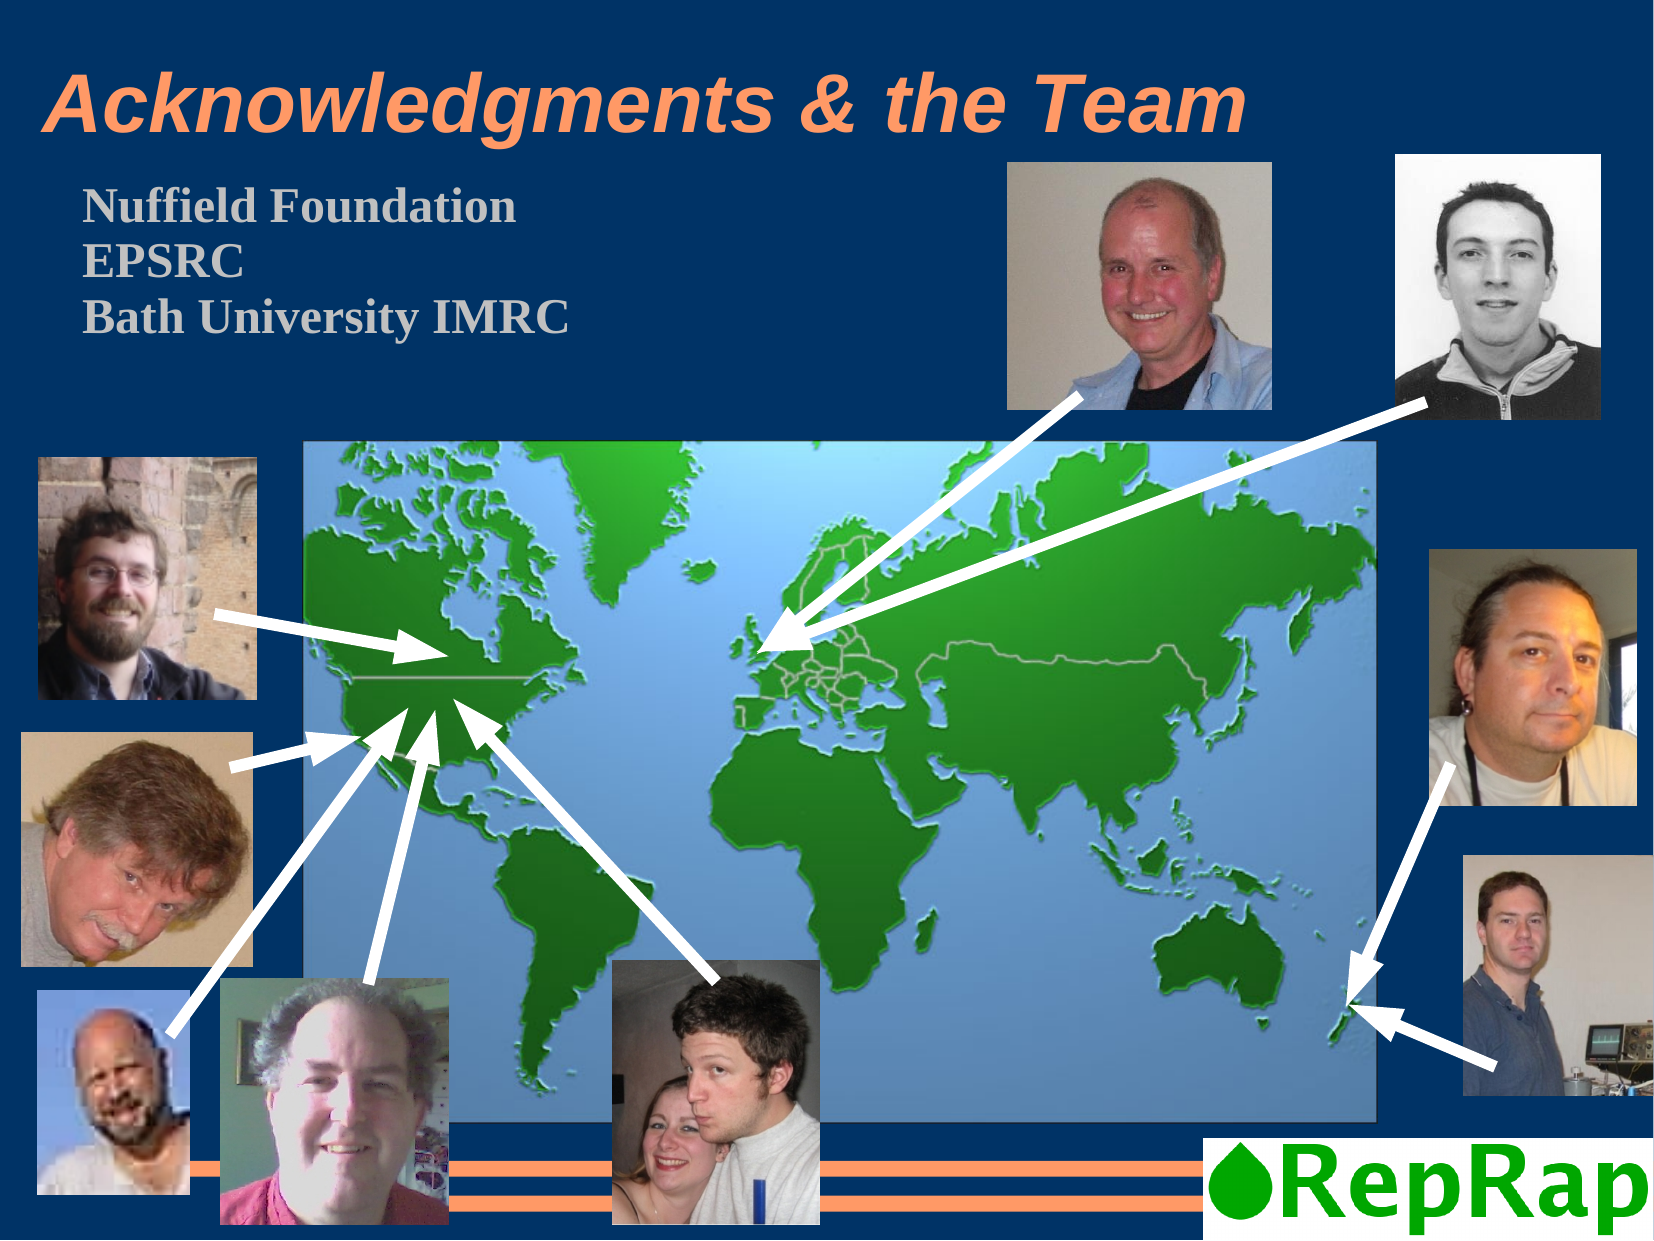

# Acknowledgments & the Team
 Nuffield Foundation
 EPSRC
 Bath University IMRC